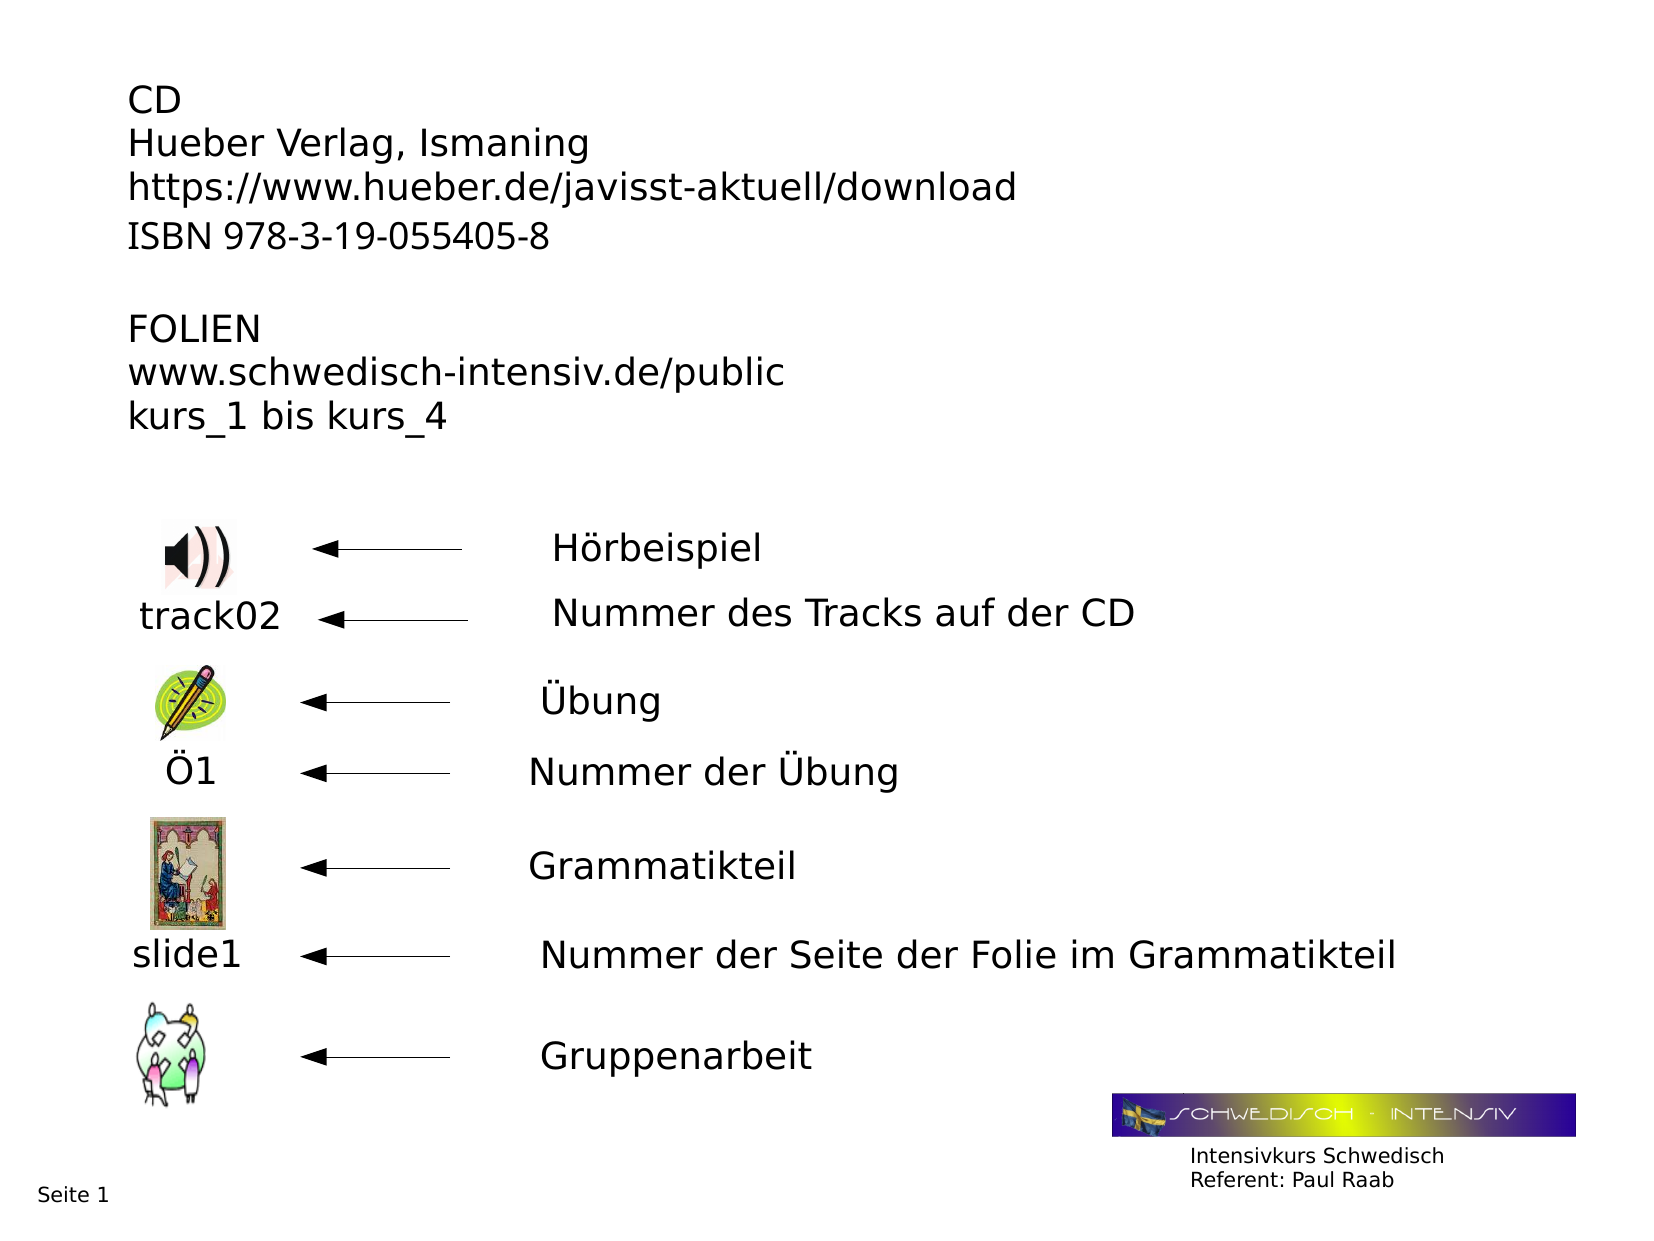

CD
Hueber Verlag, Ismaning
https://www.hueber.de/javisst-aktuell/download
ISBN 978-3-19-055405-8
FOLIEN
www.schwedisch-intensiv.de/public
kurs_1 bis kurs_4
Hörbeispiel
Nummer des Tracks auf der CD
track02
Übung
Ö1
Nummer der Übung
Grammatikteil
slide1
Nummer der Seite der Folie im Grammatikteil
Gruppenarbeit